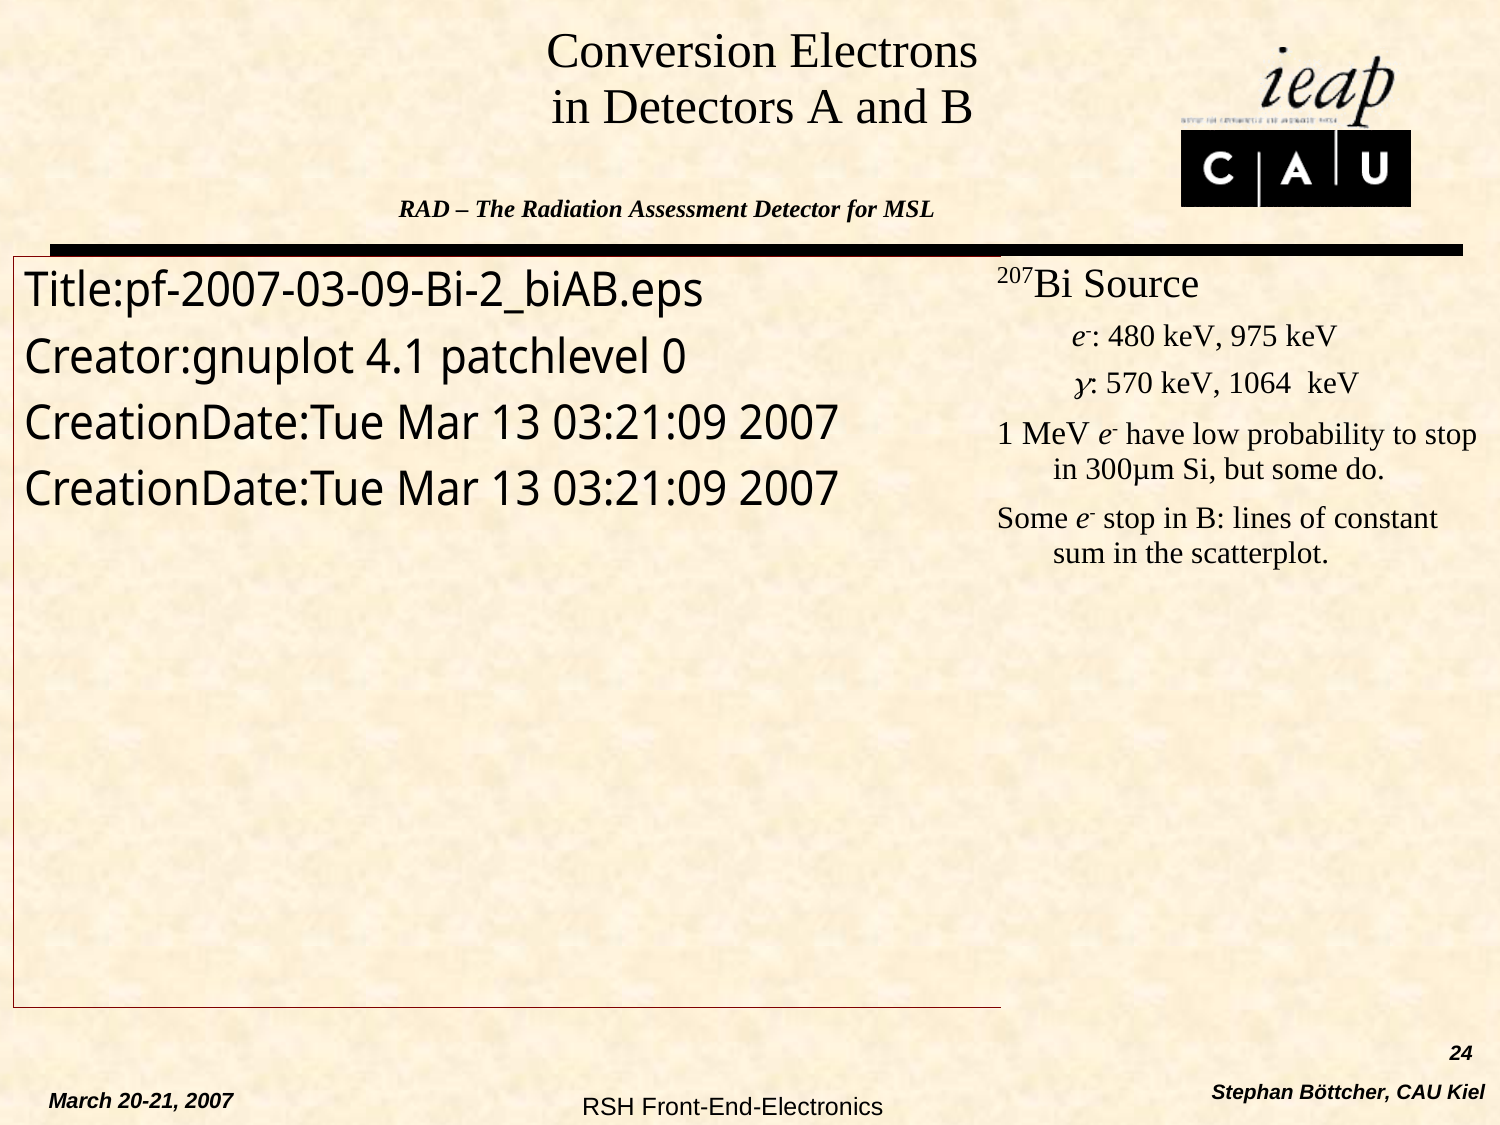

# Conversion Electrons in Detectors A and B
207Bi Source
e-: 480 keV, 975 keV
: 570 keV, 1064 keV
1 MeV e- have low probability to stop in 300µm Si, but some do.
Some e- stop in B: lines of constant sum in the scatterplot.
24
March 20, 2007
RSH Front-End-Electronics